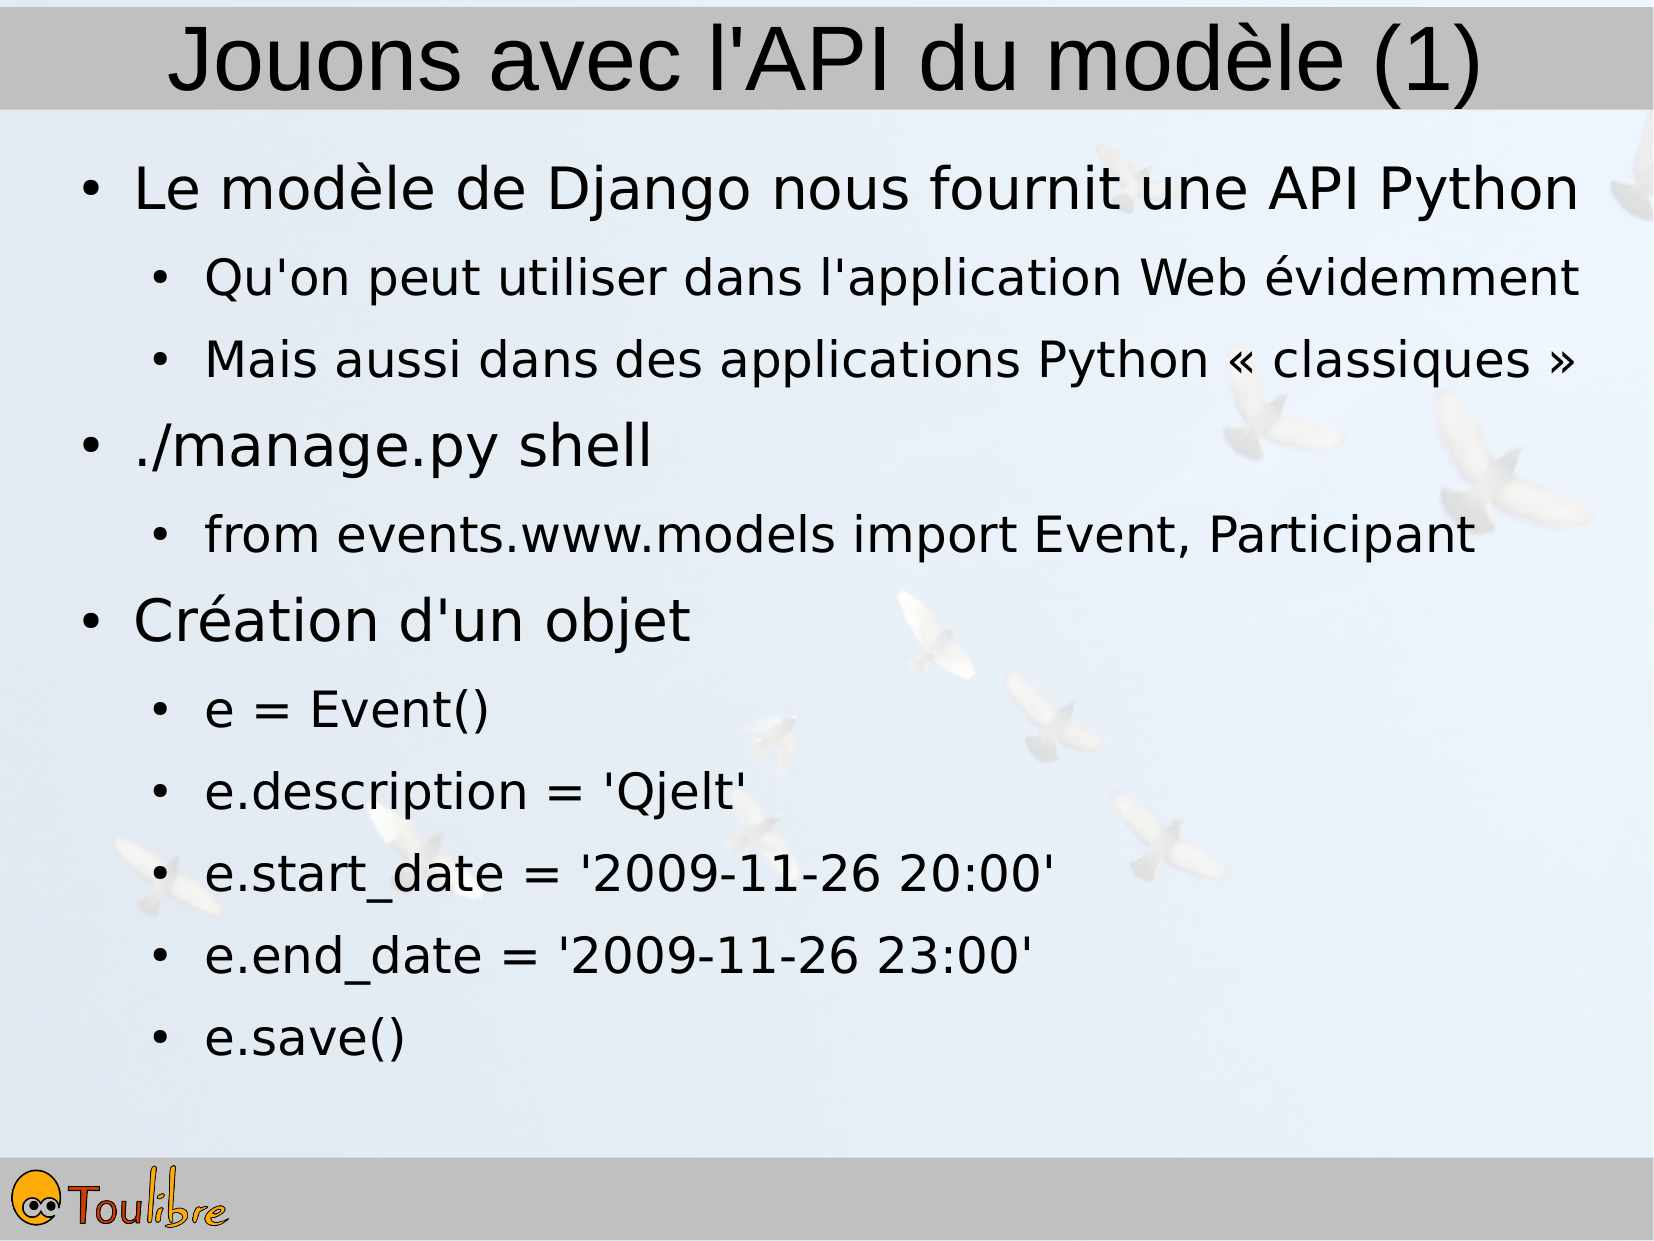

# Jouons avec l'API du modèle (1)
Le modèle de Django nous fournit une API Python
Qu'on peut utiliser dans l'application Web évidemment
Mais aussi dans des applications Python « classiques »
./manage.py shell
from events.www.models import Event, Participant
Création d'un objet
e = Event()
e.description = 'Qjelt'
e.start_date = '2009-11-26 20:00'
e.end_date = '2009-11-26 23:00'
e.save()